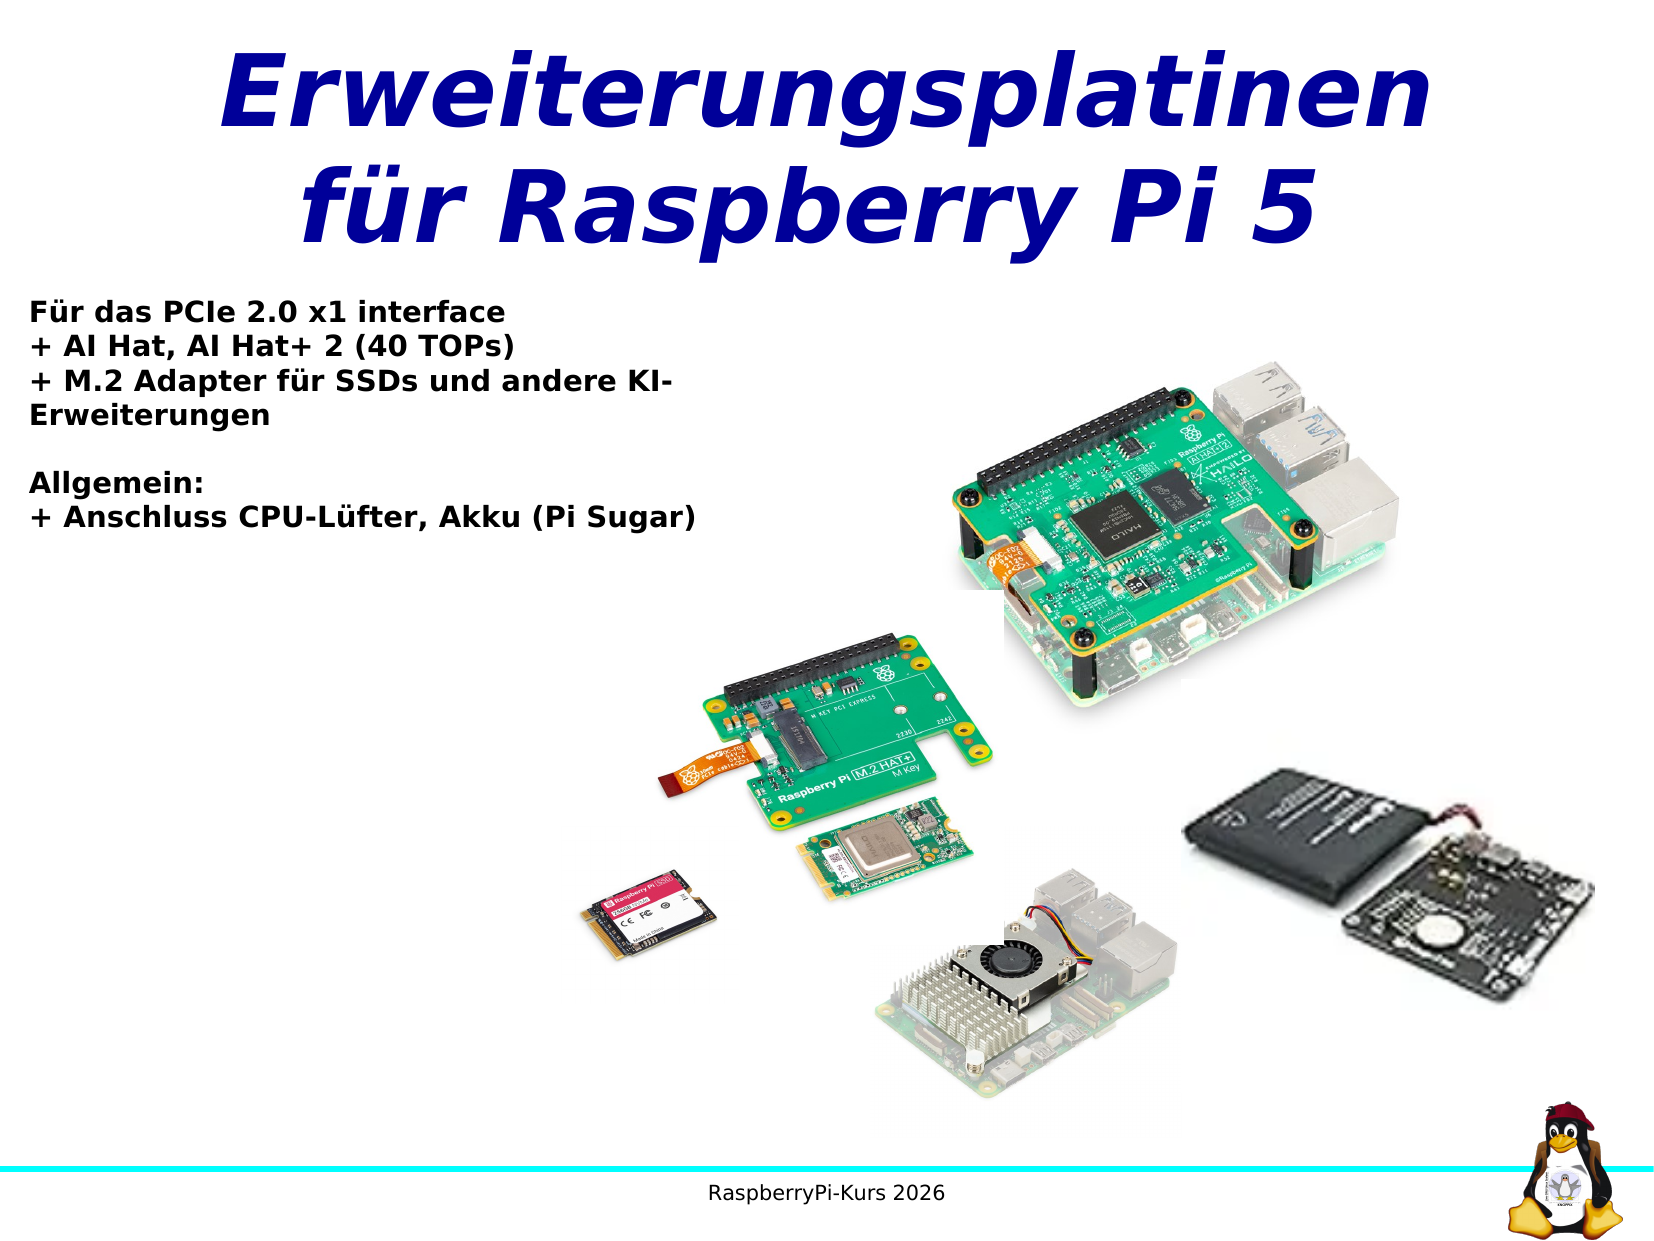

# Erweiterungsplatinen für Raspberry Pi 5
Für das PCIe 2.0 x1 interface
+ AI Hat, AI Hat+ 2 (40 TOPs)
+ M.2 Adapter für SSDs und andere KI-Erweiterungen
Allgemein:
+ Anschluss CPU-Lüfter, Akku (Pi Sugar)